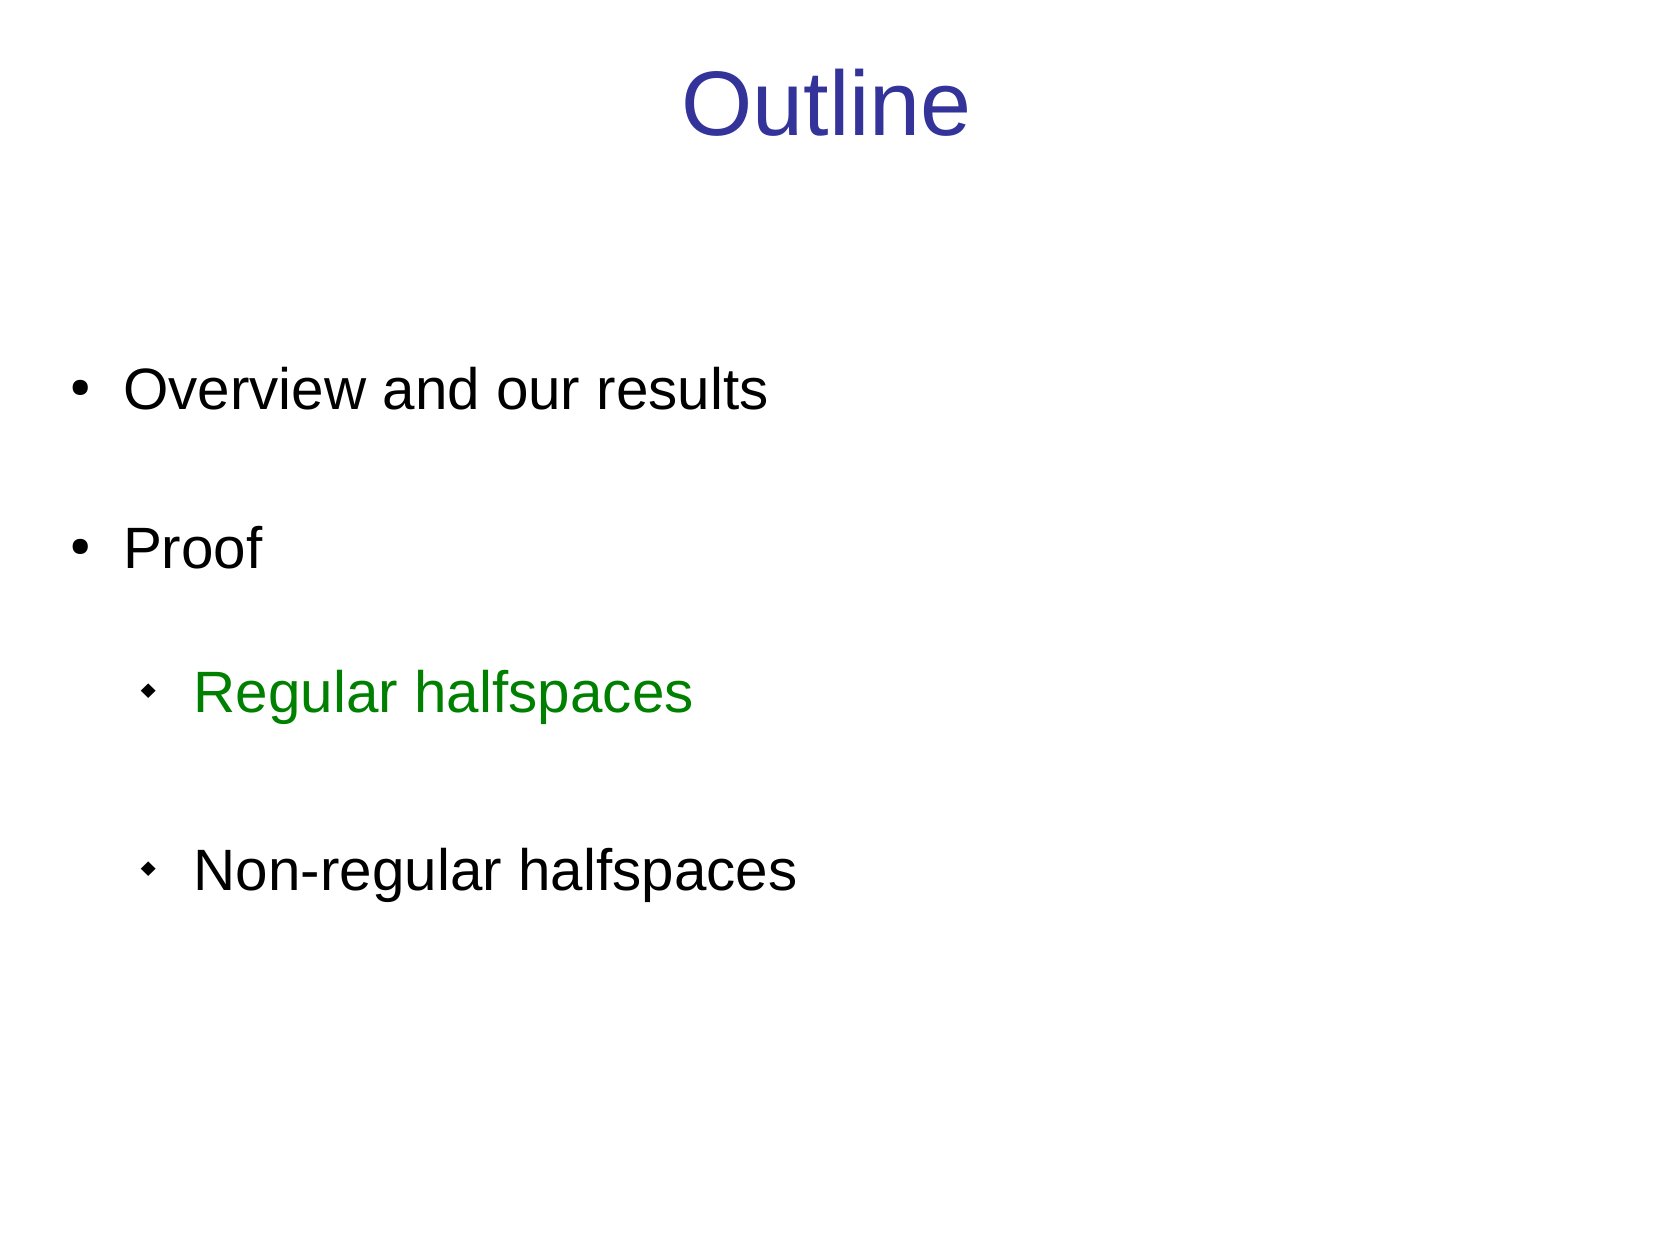

Outline
# Overview and our results
Proof
Regular halfspaces
Non-regular halfspaces